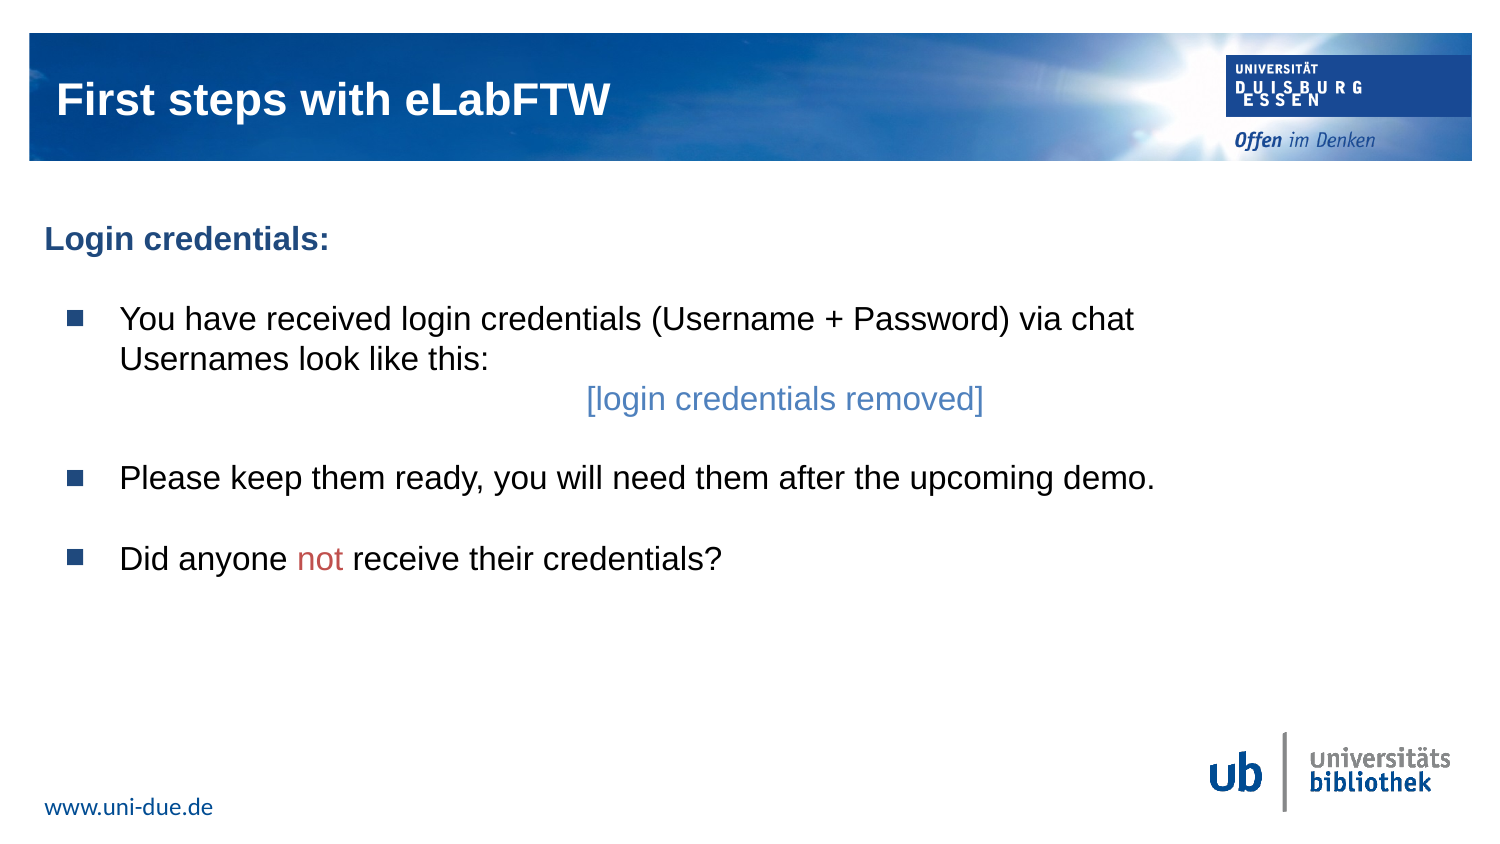

First steps with eLabFTW
Login credentials:
You have received login credentials (Username + Password) via chat
Usernames look like this:
[login credentials removed]
Please keep them ready, you will need them after the upcoming demo.
Did anyone not receive their credentials?
www.uni-due.de